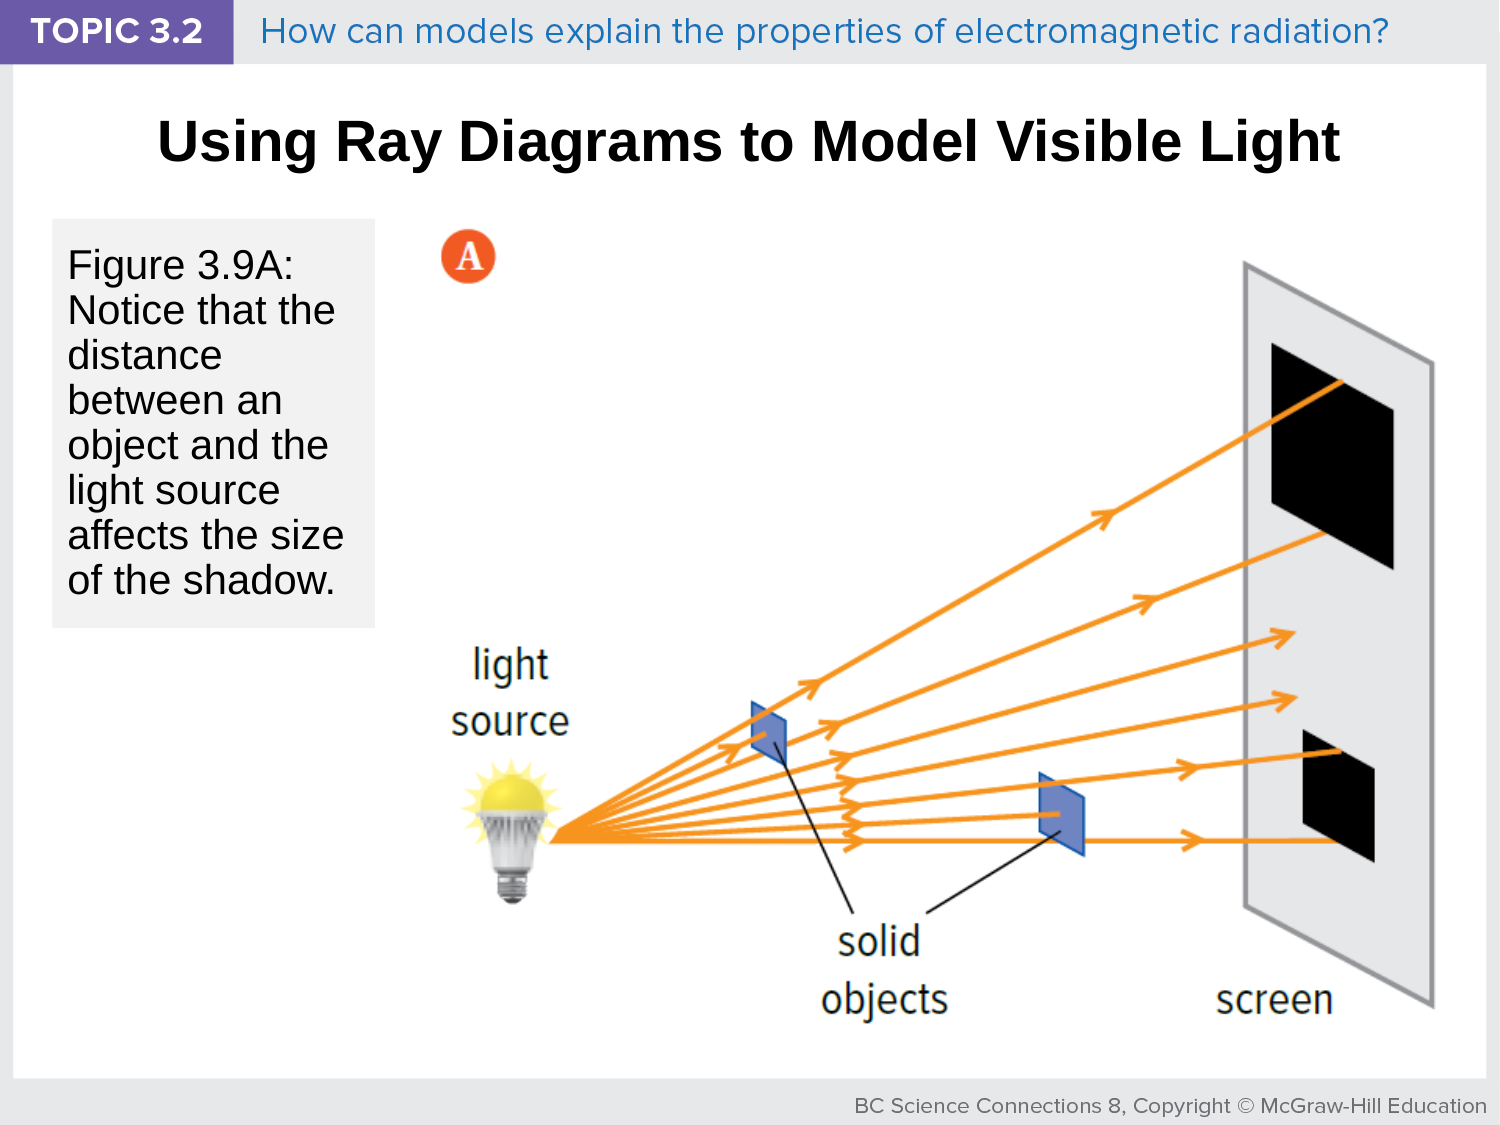

# Using Ray Diagrams to Model Visible Light
Figure 3.9A: Notice that the distance between an object and the light source affects the size of the shadow.